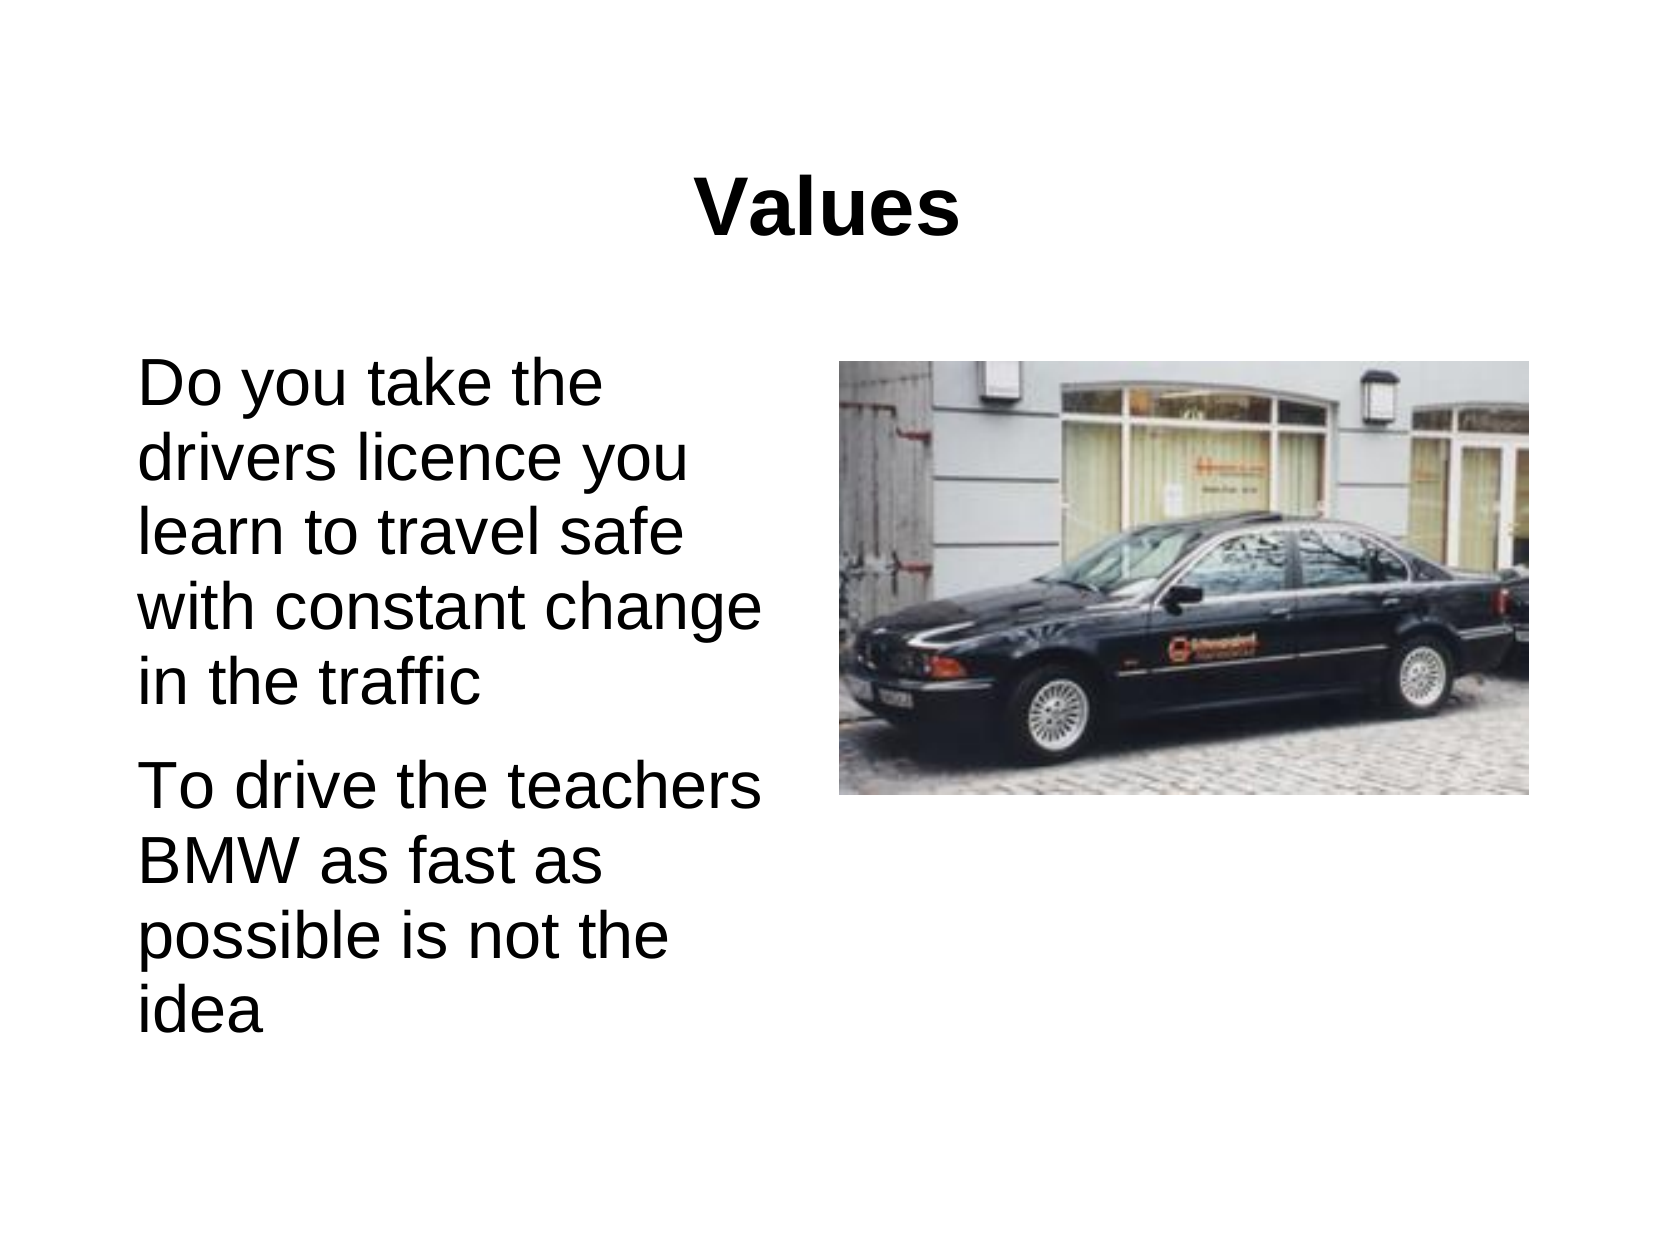

# Values
Do you take the drivers licence you learn to travel safe with constant change in the traffic
To drive the teachers BMW as fast as possible is not the idea